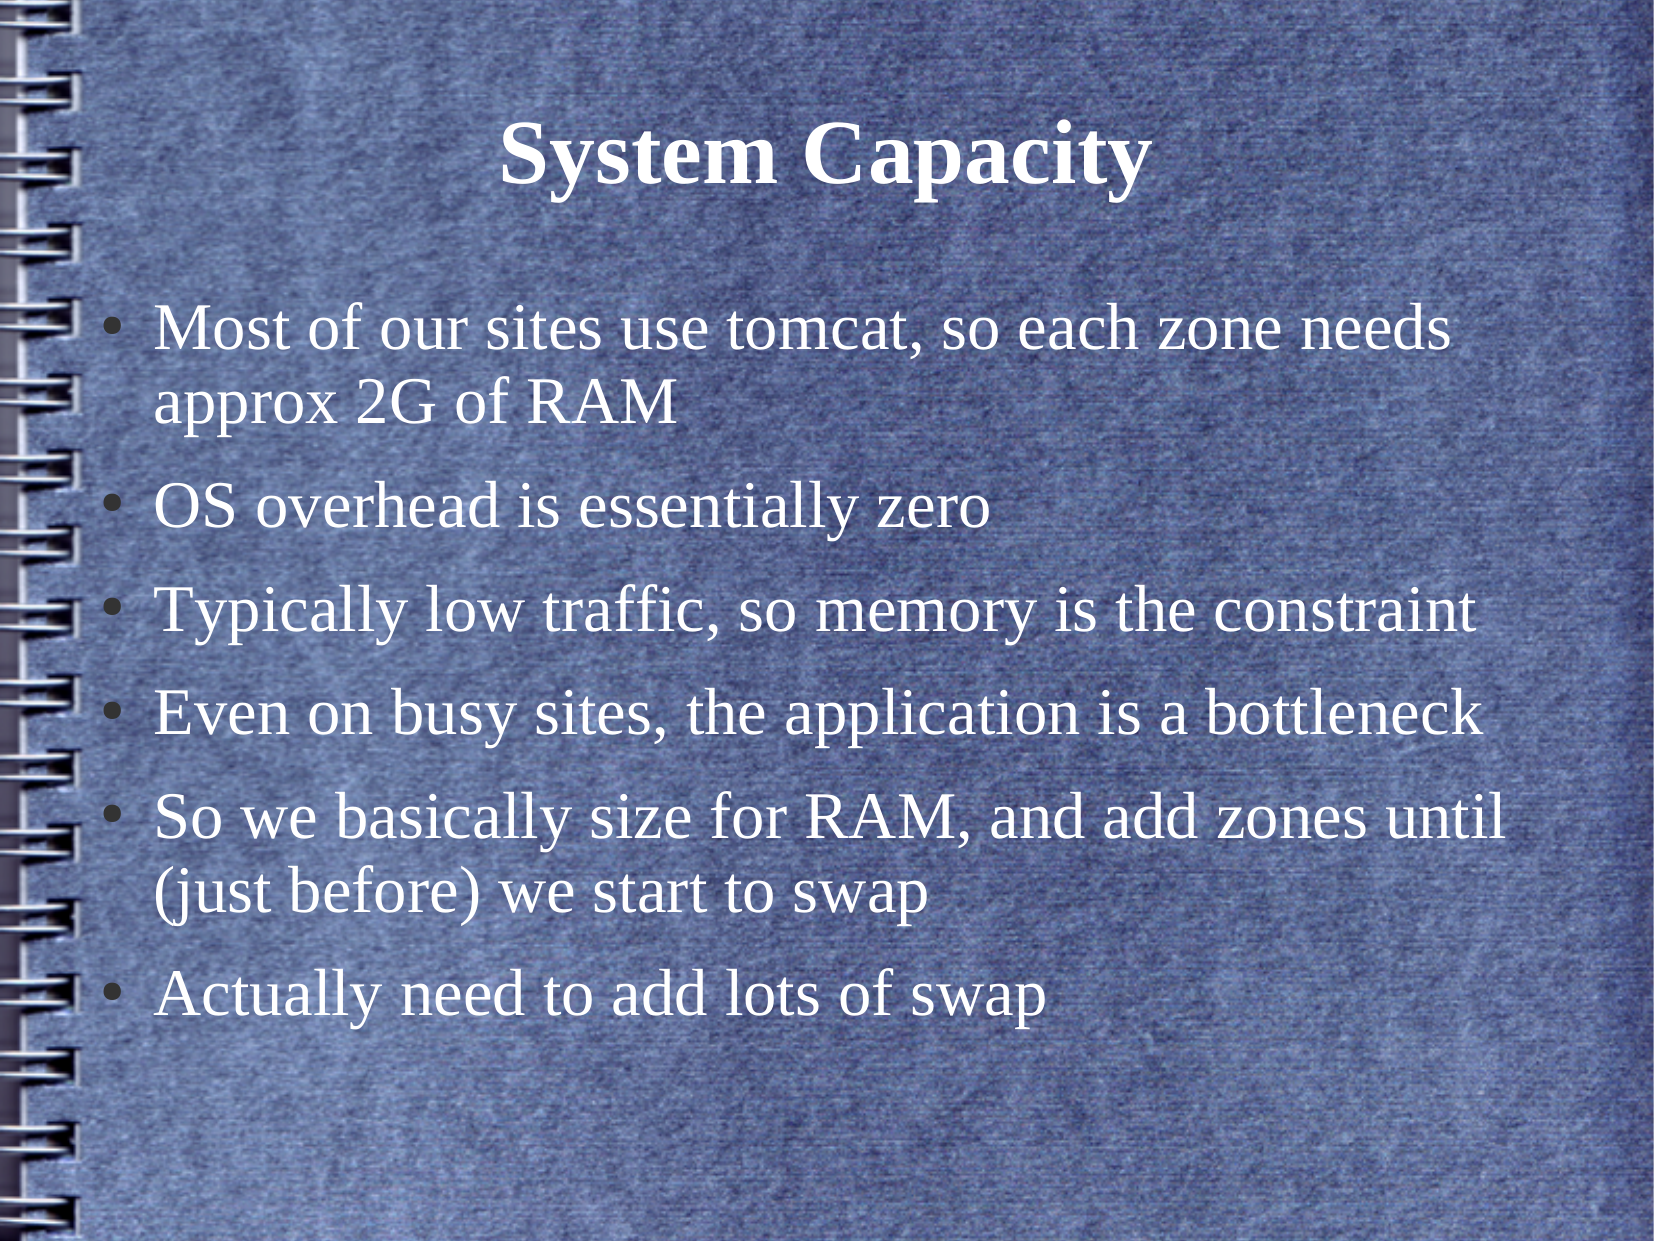

# System Capacity
Most of our sites use tomcat, so each zone needs approx 2G of RAM
OS overhead is essentially zero
Typically low traffic, so memory is the constraint
Even on busy sites, the application is a bottleneck
So we basically size for RAM, and add zones until (just before) we start to swap
Actually need to add lots of swap